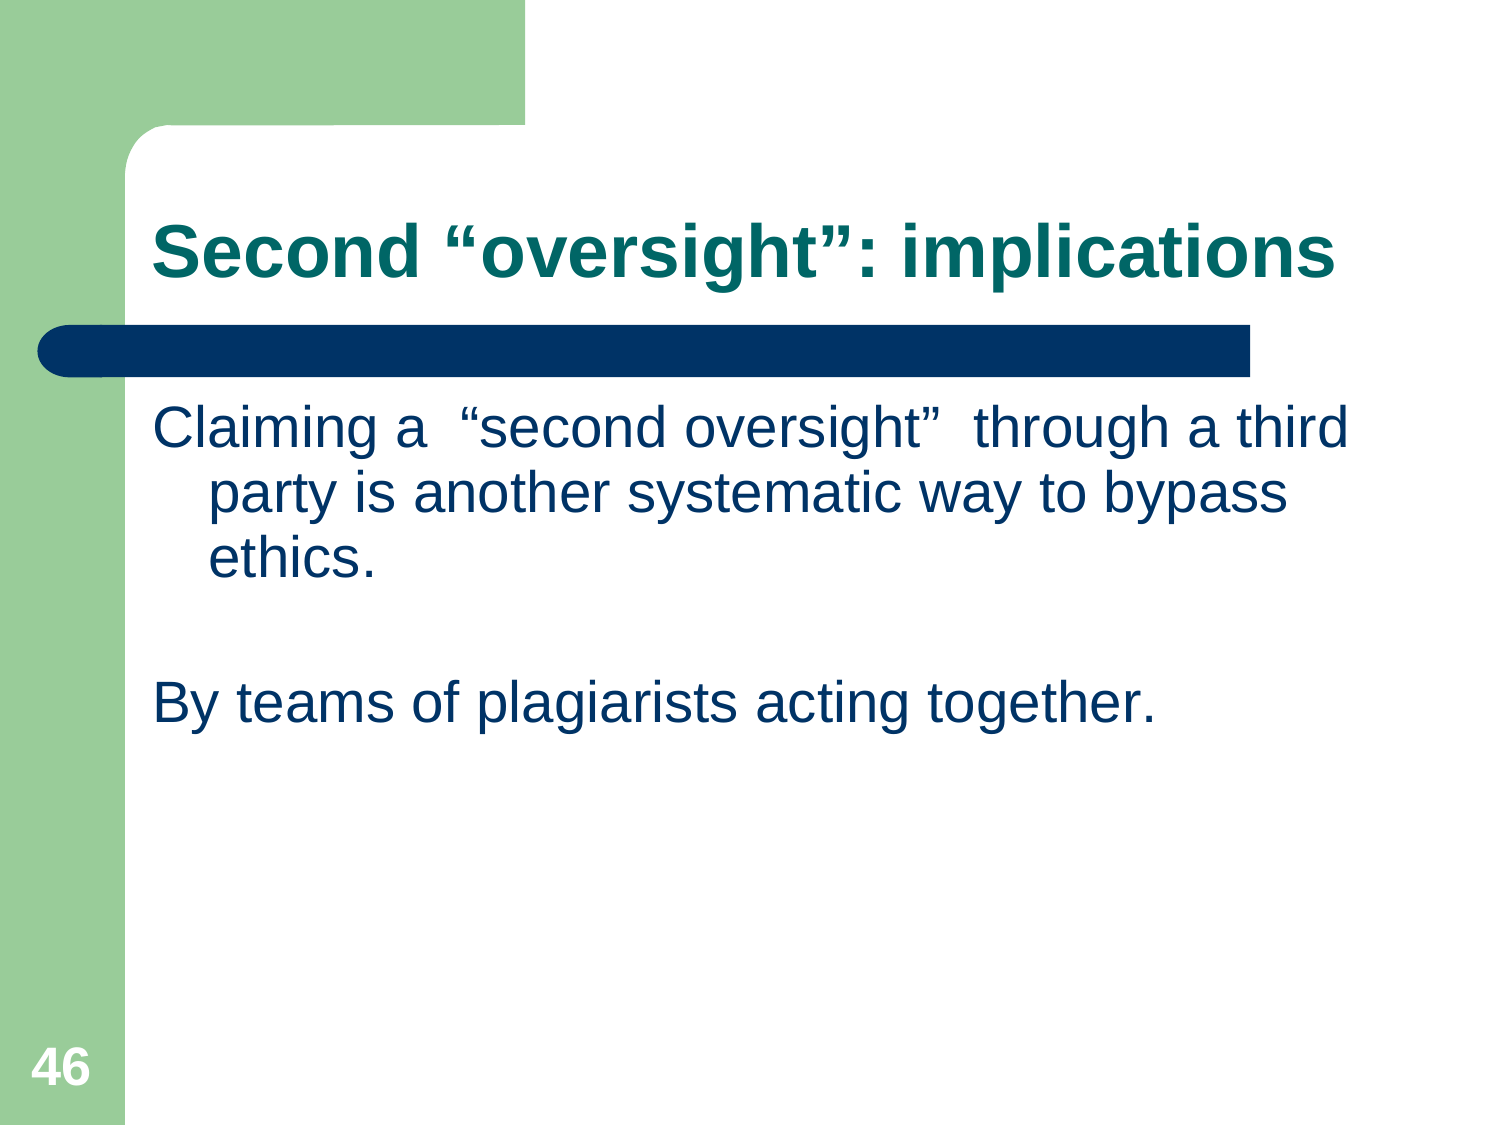

# Second “oversight”: implications
Claiming a “second oversight” through a third party is another systematic way to bypass ethics.
By teams of plagiarists acting together.
46